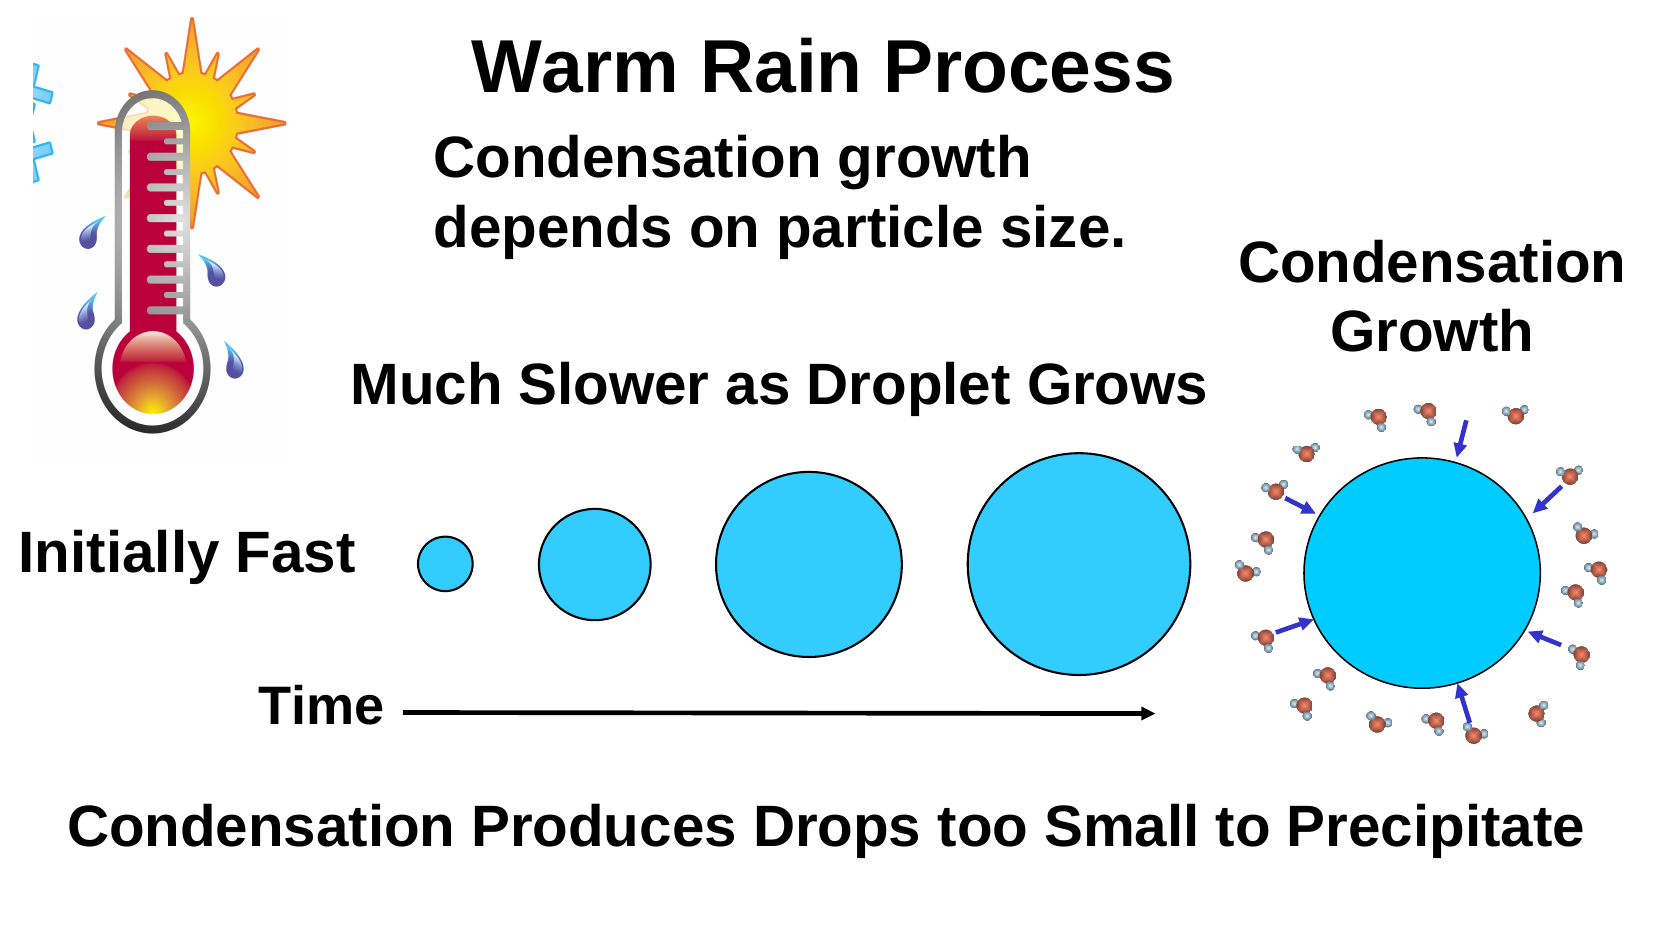

# Warm Rain Process
Condensation growth
depends on particle size.
Condensation
Growth
Much Slower as Droplet Grows
Initially Fast
Time
Condensation Produces Drops too Small to Precipitate
Condensation Produces Drops to Small to Precipitate